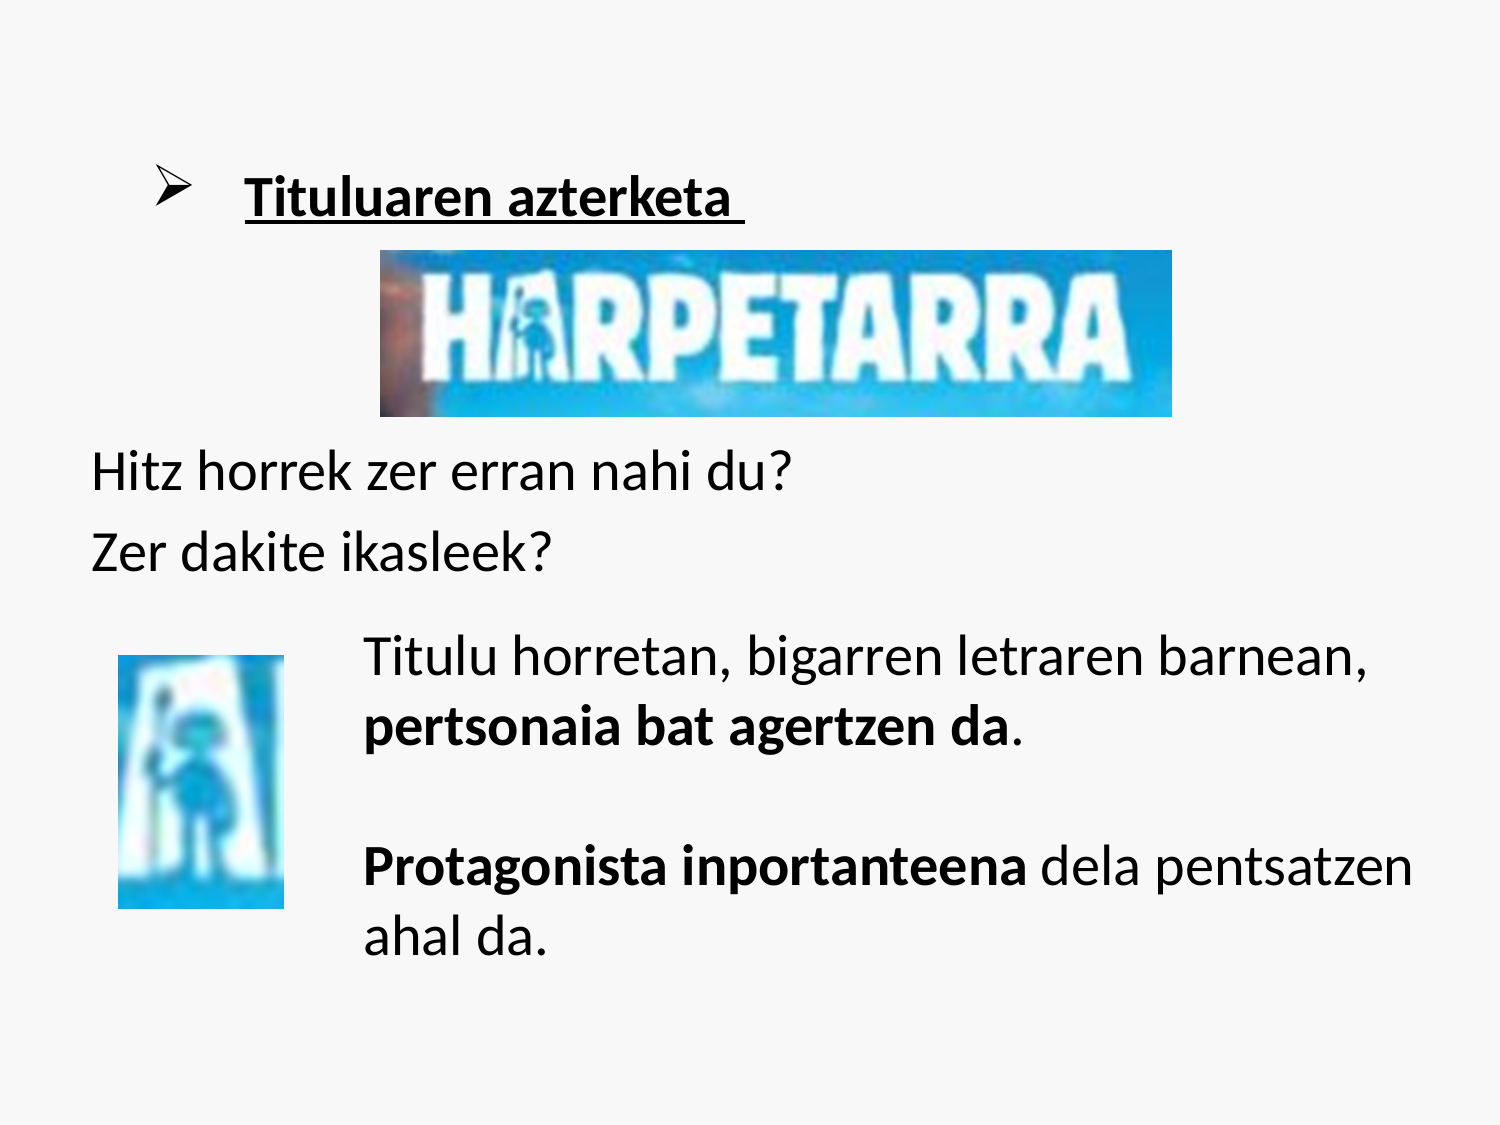

# Tituluaren azterketa
Hitz horrek zer erran nahi du?
Zer dakite ikasleek?
Titulu horretan, bigarren letraren barnean, pertsonaia bat agertzen da.
Protagonista inportanteena dela pentsatzen ahal da.